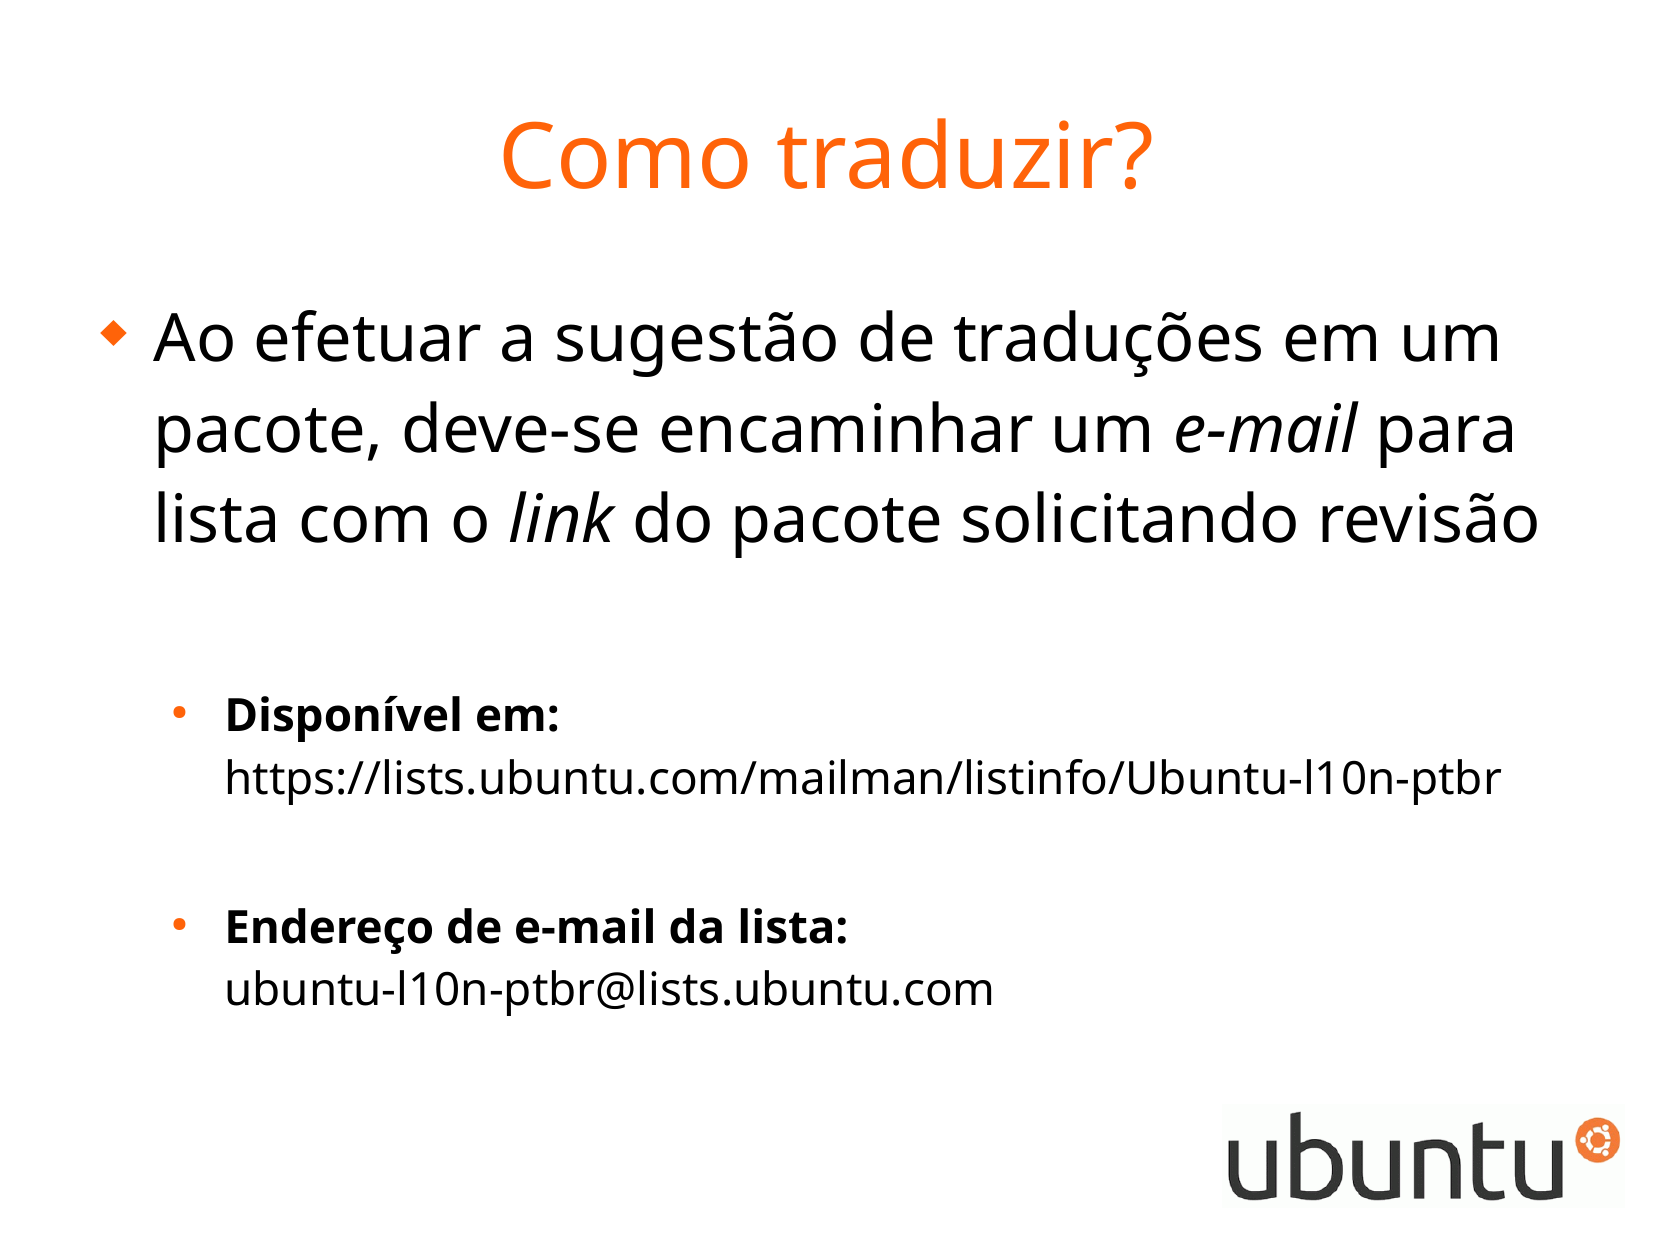

# Como traduzir?
Ao efetuar a sugestão de traduções em um pacote, deve-se encaminhar um e-mail para lista com o link do pacote solicitando revisão
Disponível em:
https://lists.ubuntu.com/mailman/listinfo/Ubuntu-l10n-ptbr
Endereço de e-mail da lista:
ubuntu-l10n-ptbr@lists.ubuntu.com